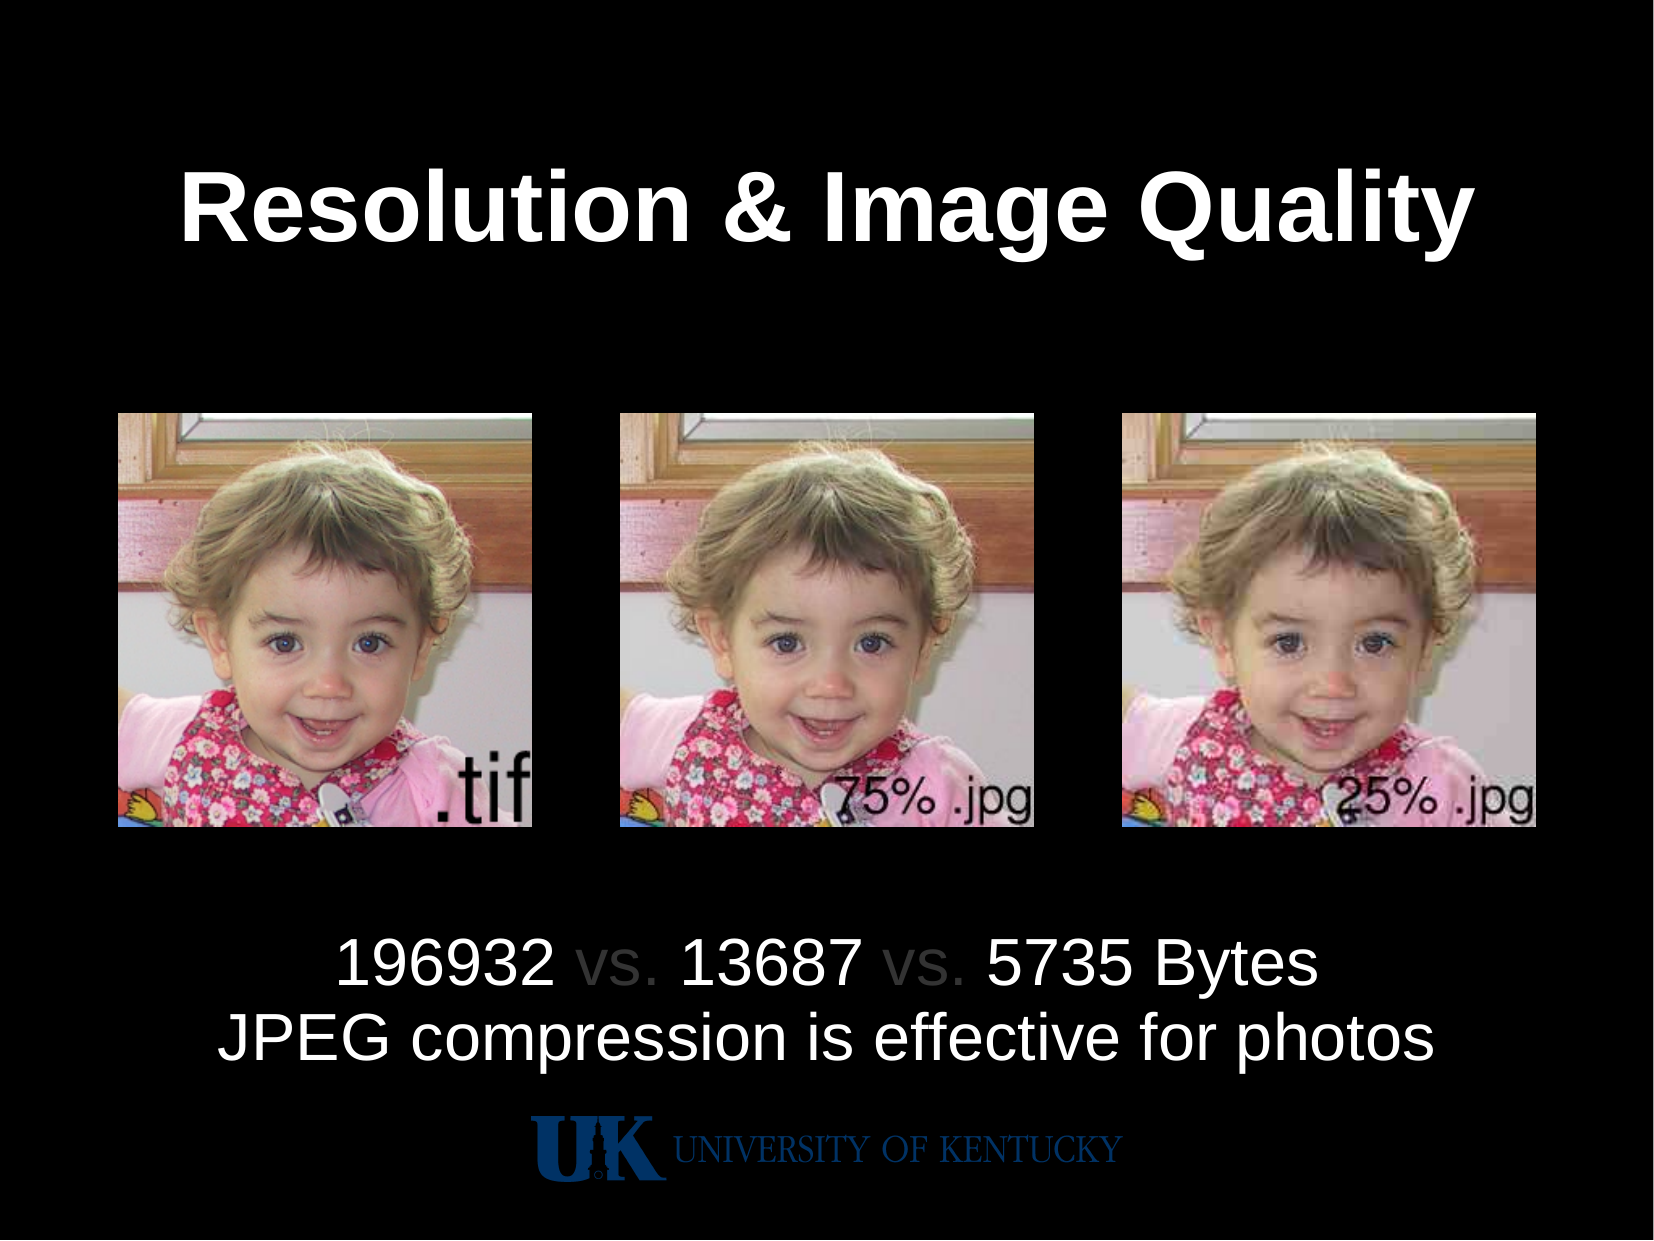

# Resolution & Image Quality
196932 vs. 13687 vs. 5735 Bytes
JPEG compression is effective for photos